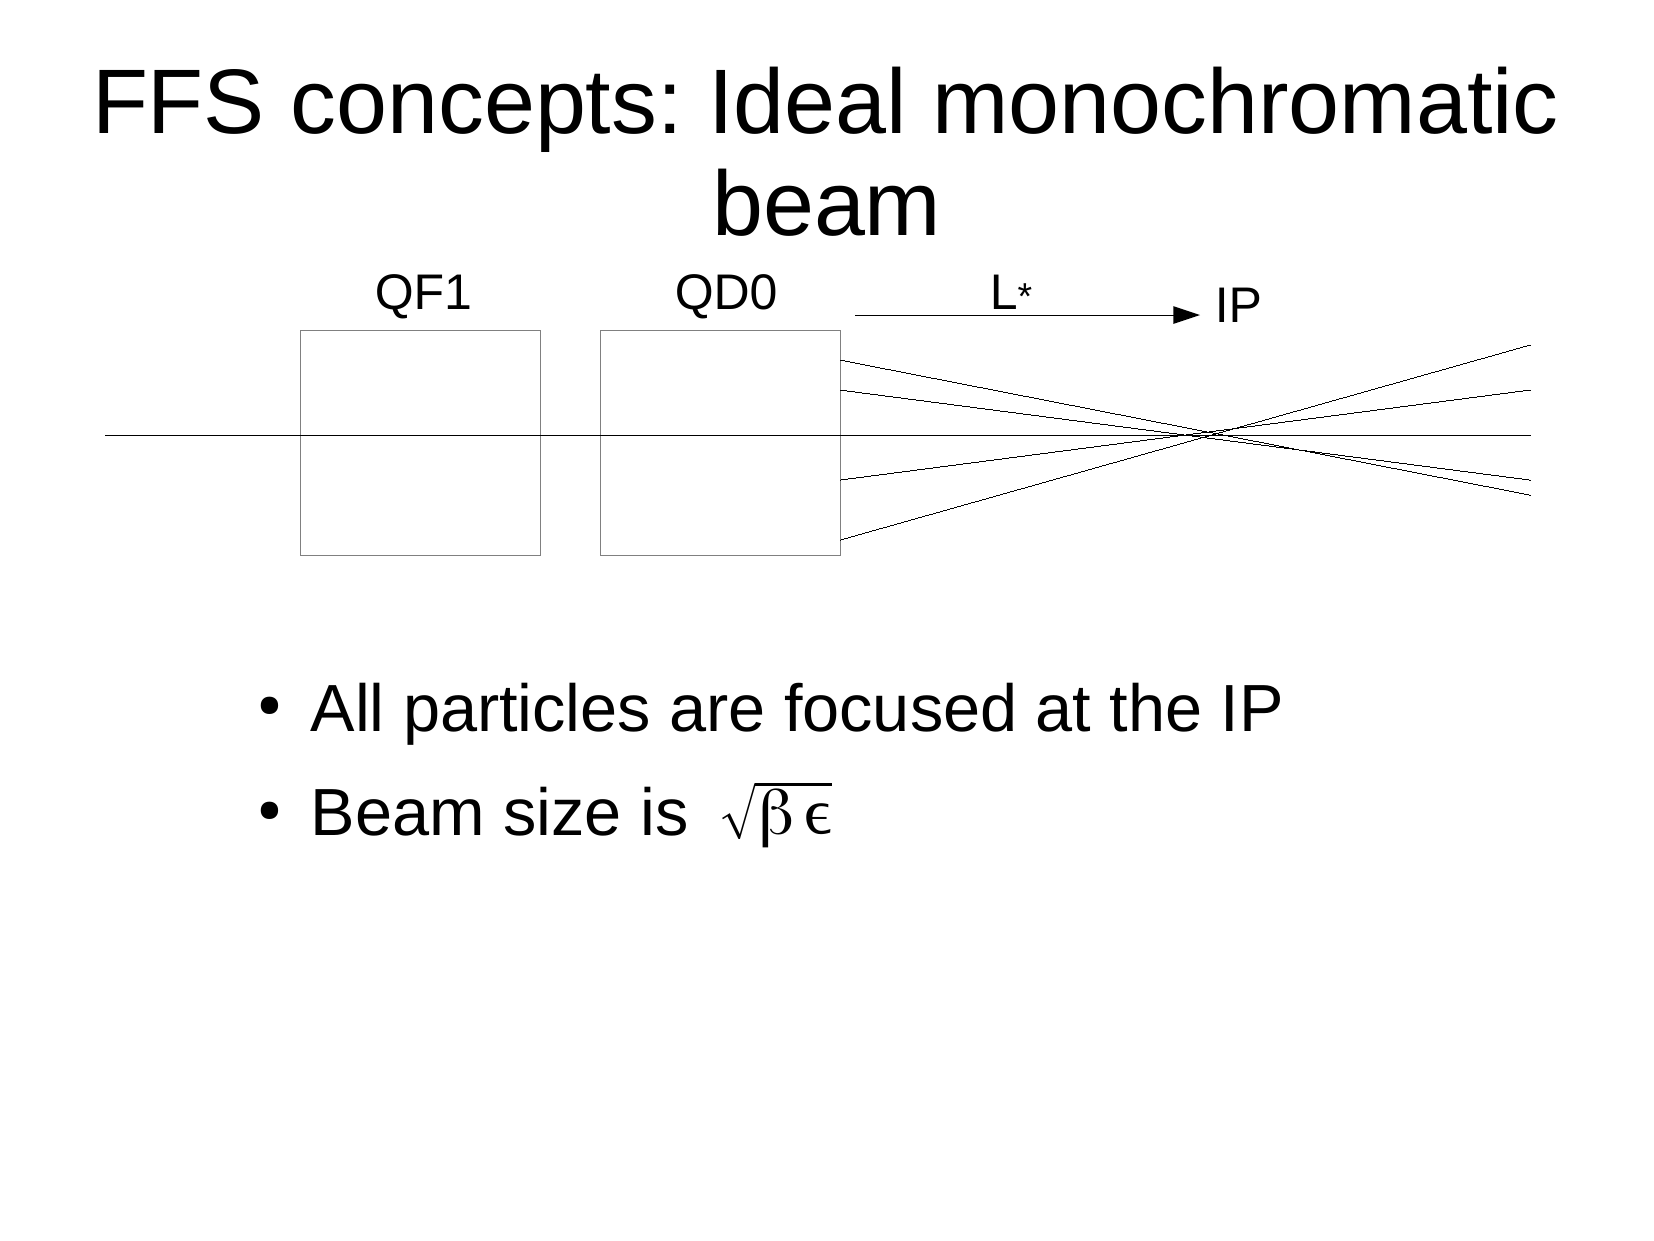

# FFS concepts: Ideal monochromatic beam
QF1
QD0
L*
IP
All particles are focused at the IP
Beam size is